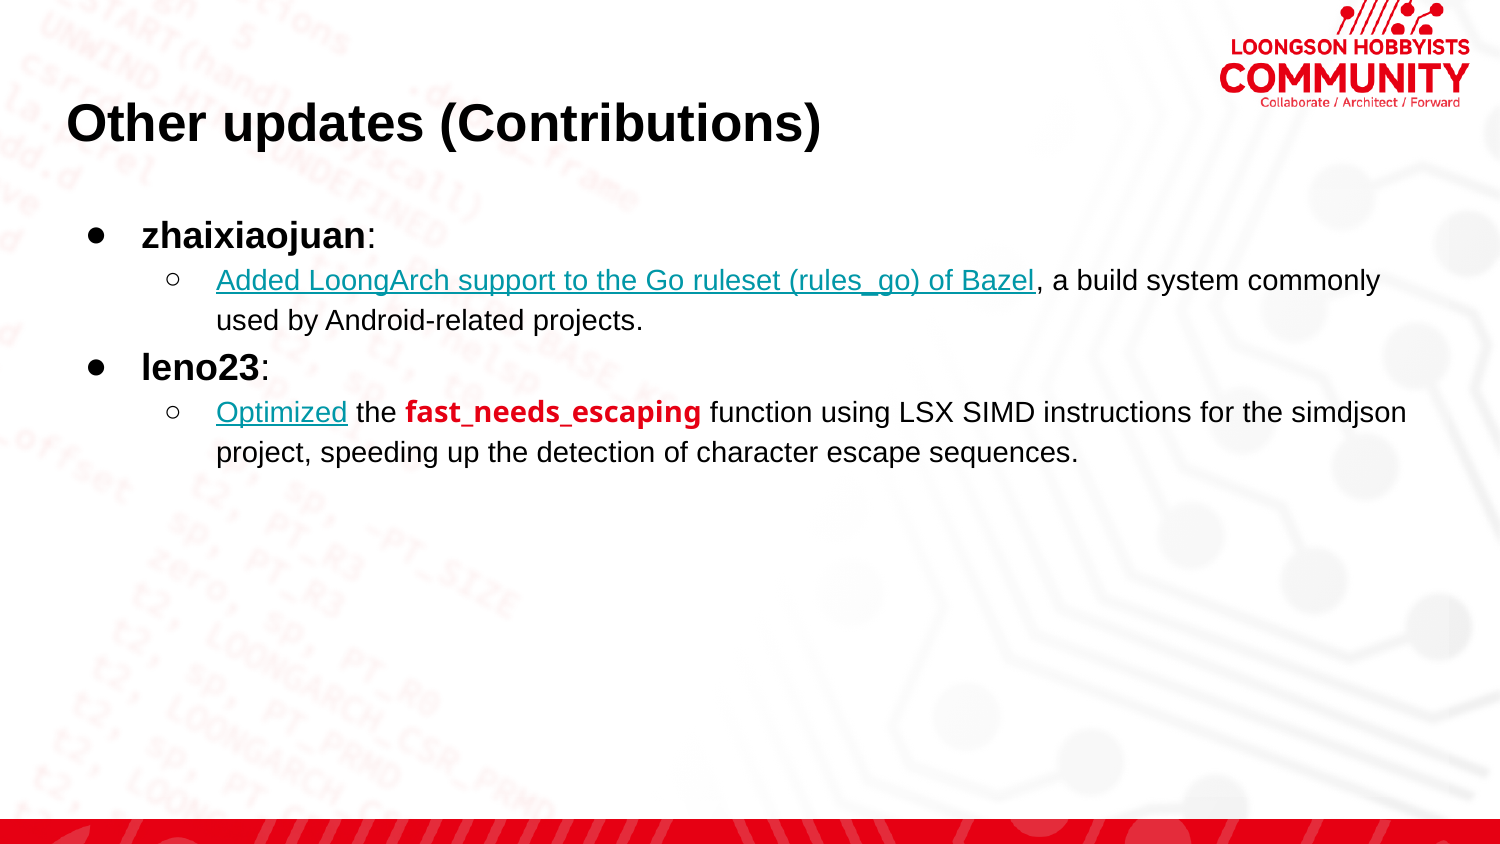

# Other updates (Contributions)
zhaixiaojuan:
Added LoongArch support to the Go ruleset (rules_go) of Bazel, a build system commonly used by Android-related projects.
leno23:
Optimized the fast_needs_escaping function using LSX SIMD instructions for the simdjson project, speeding up the detection of character escape sequences.